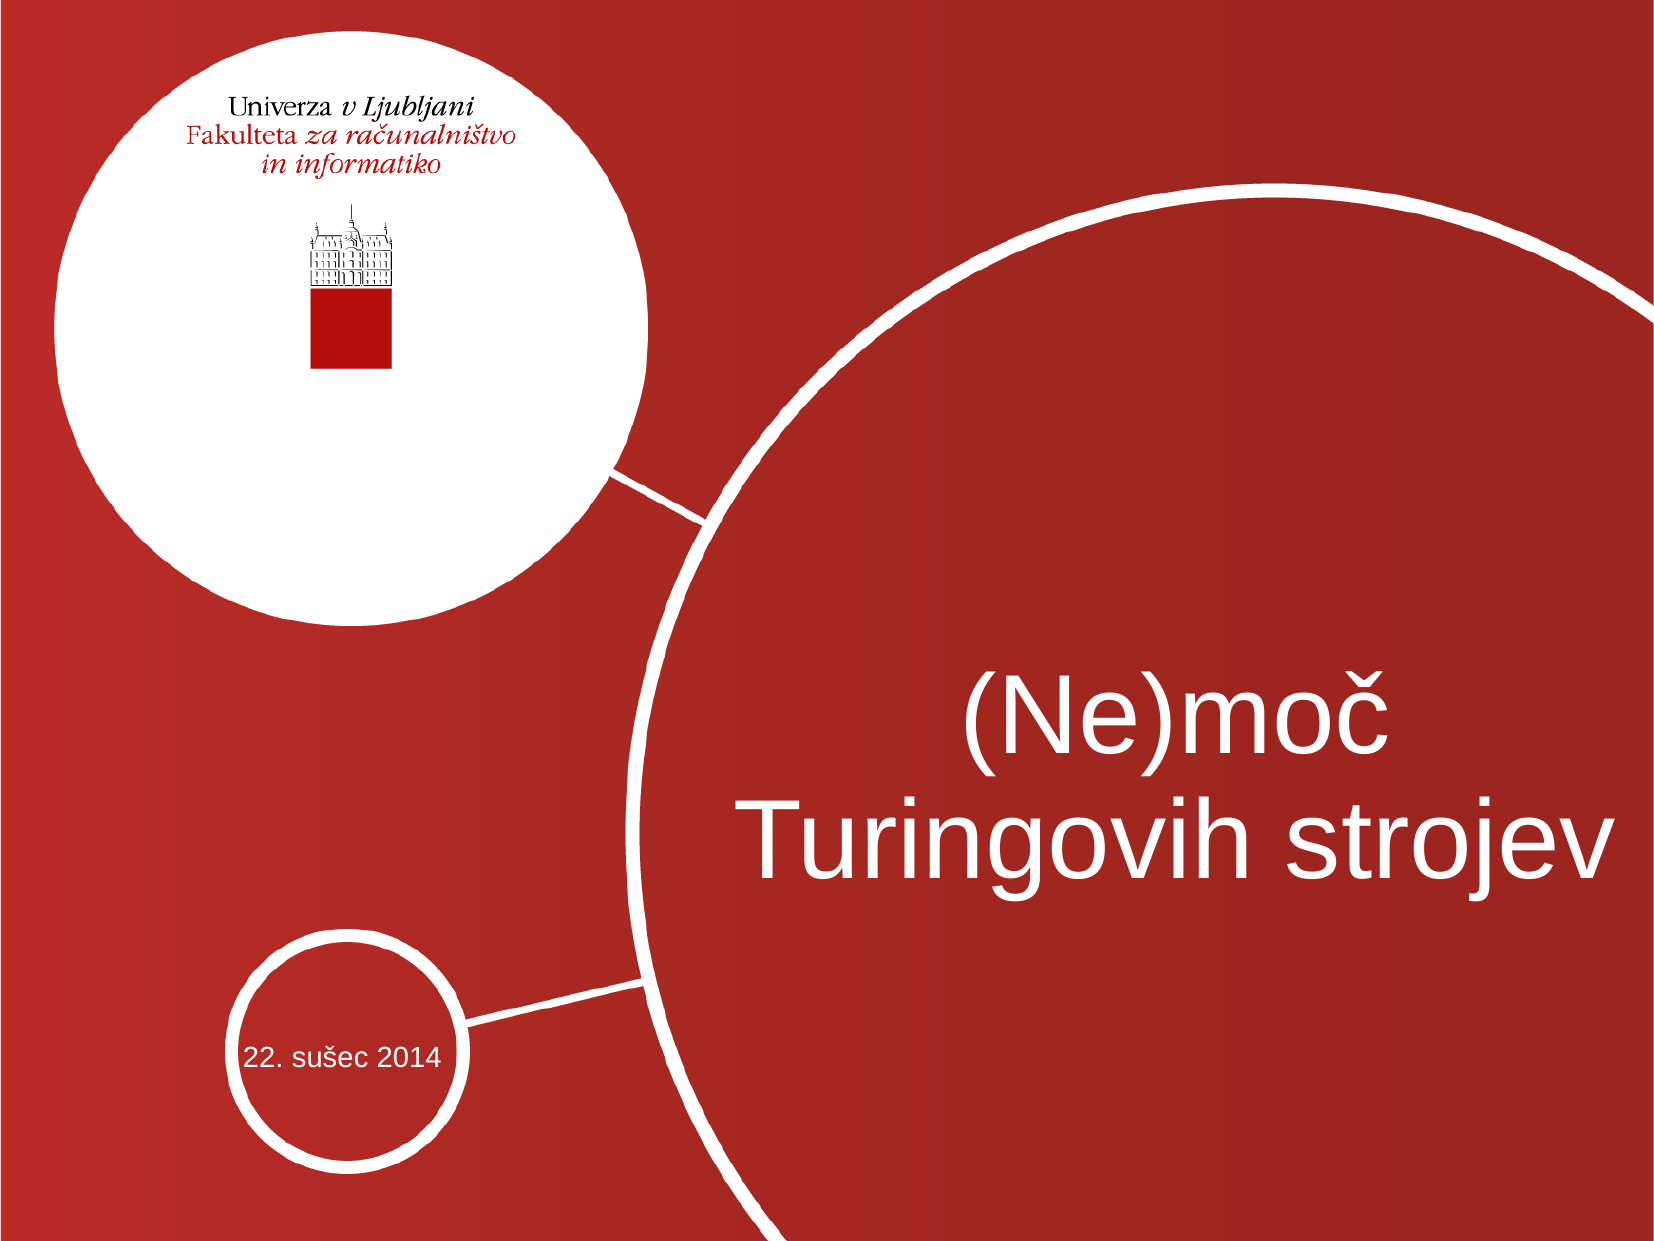

# (Ne)moč
Turingovih strojev
22. sušec 2014